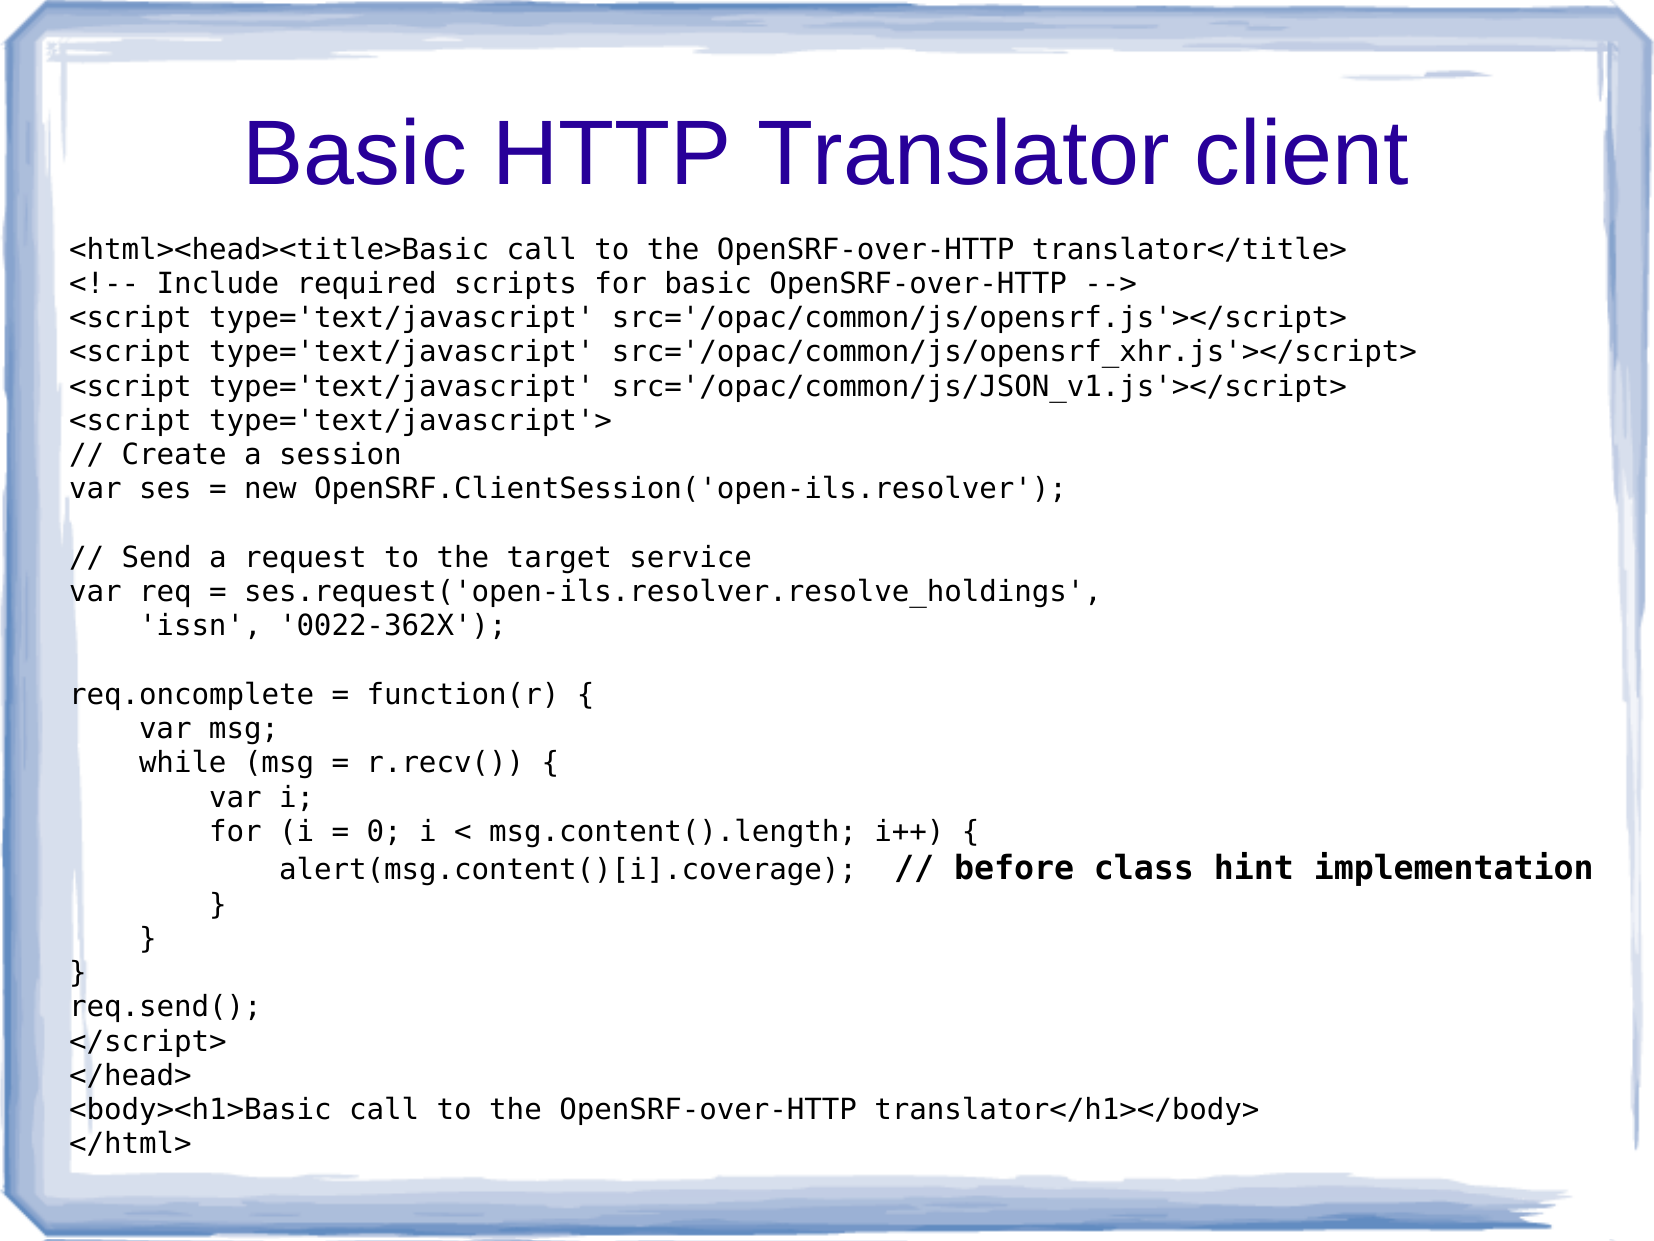

# Basic HTTP Translator client
<html><head><title>Basic call to the OpenSRF-over-HTTP translator</title>
<!-- Include required scripts for basic OpenSRF-over-HTTP -->
<script type='text/javascript' src='/opac/common/js/opensrf.js'></script>
<script type='text/javascript' src='/opac/common/js/opensrf_xhr.js'></script>
<script type='text/javascript' src='/opac/common/js/JSON_v1.js'></script>
<script type='text/javascript'>
// Create a session
var ses = new OpenSRF.ClientSession('open-ils.resolver');
// Send a request to the target service
var req = ses.request('open-ils.resolver.resolve_holdings',
 'issn', '0022-362X');
req.oncomplete = function(r) {
 var msg;
 while (msg = r.recv()) {
 var i;
 for (i = 0; i < msg.content().length; i++) {
 alert(msg.content()[i].coverage); // before class hint implementation
 }
 }
}
req.send();
</script>
</head>
<body><h1>Basic call to the OpenSRF-over-HTTP translator</h1></body>
</html>